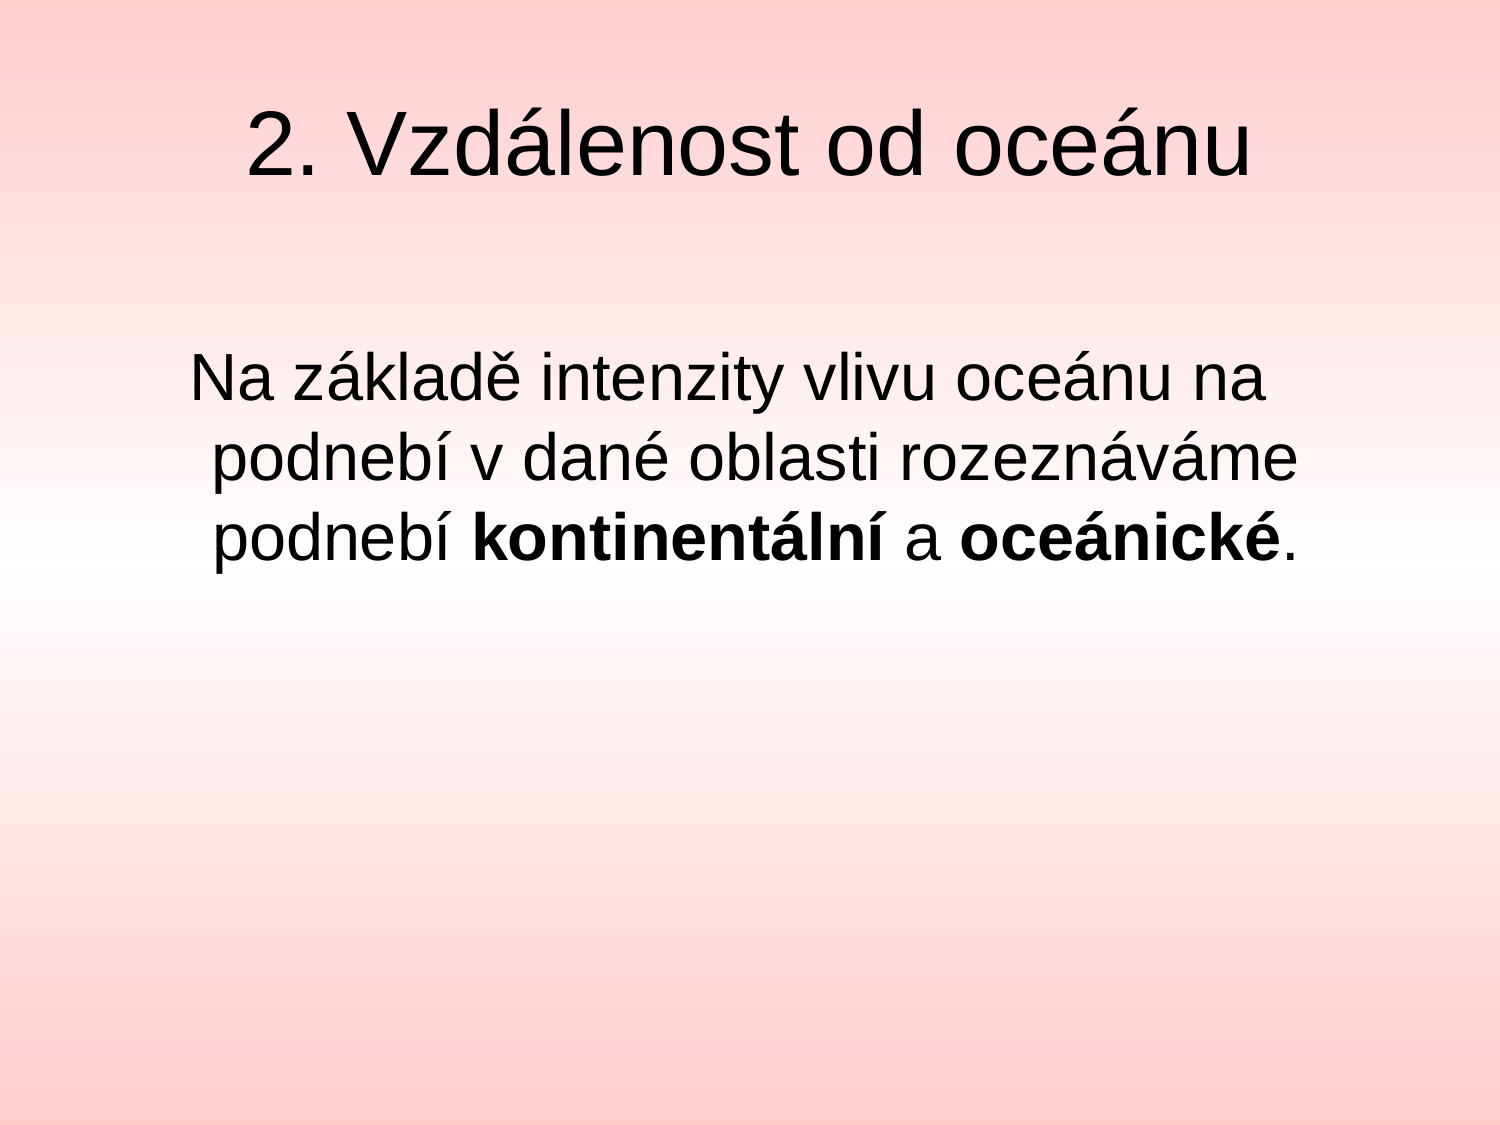

# 2. Vzdálenost od oceánu
Na základě intenzity vlivu oceánu na podnebí v dané oblasti rozeznáváme podnebí kontinentální a oceánické.